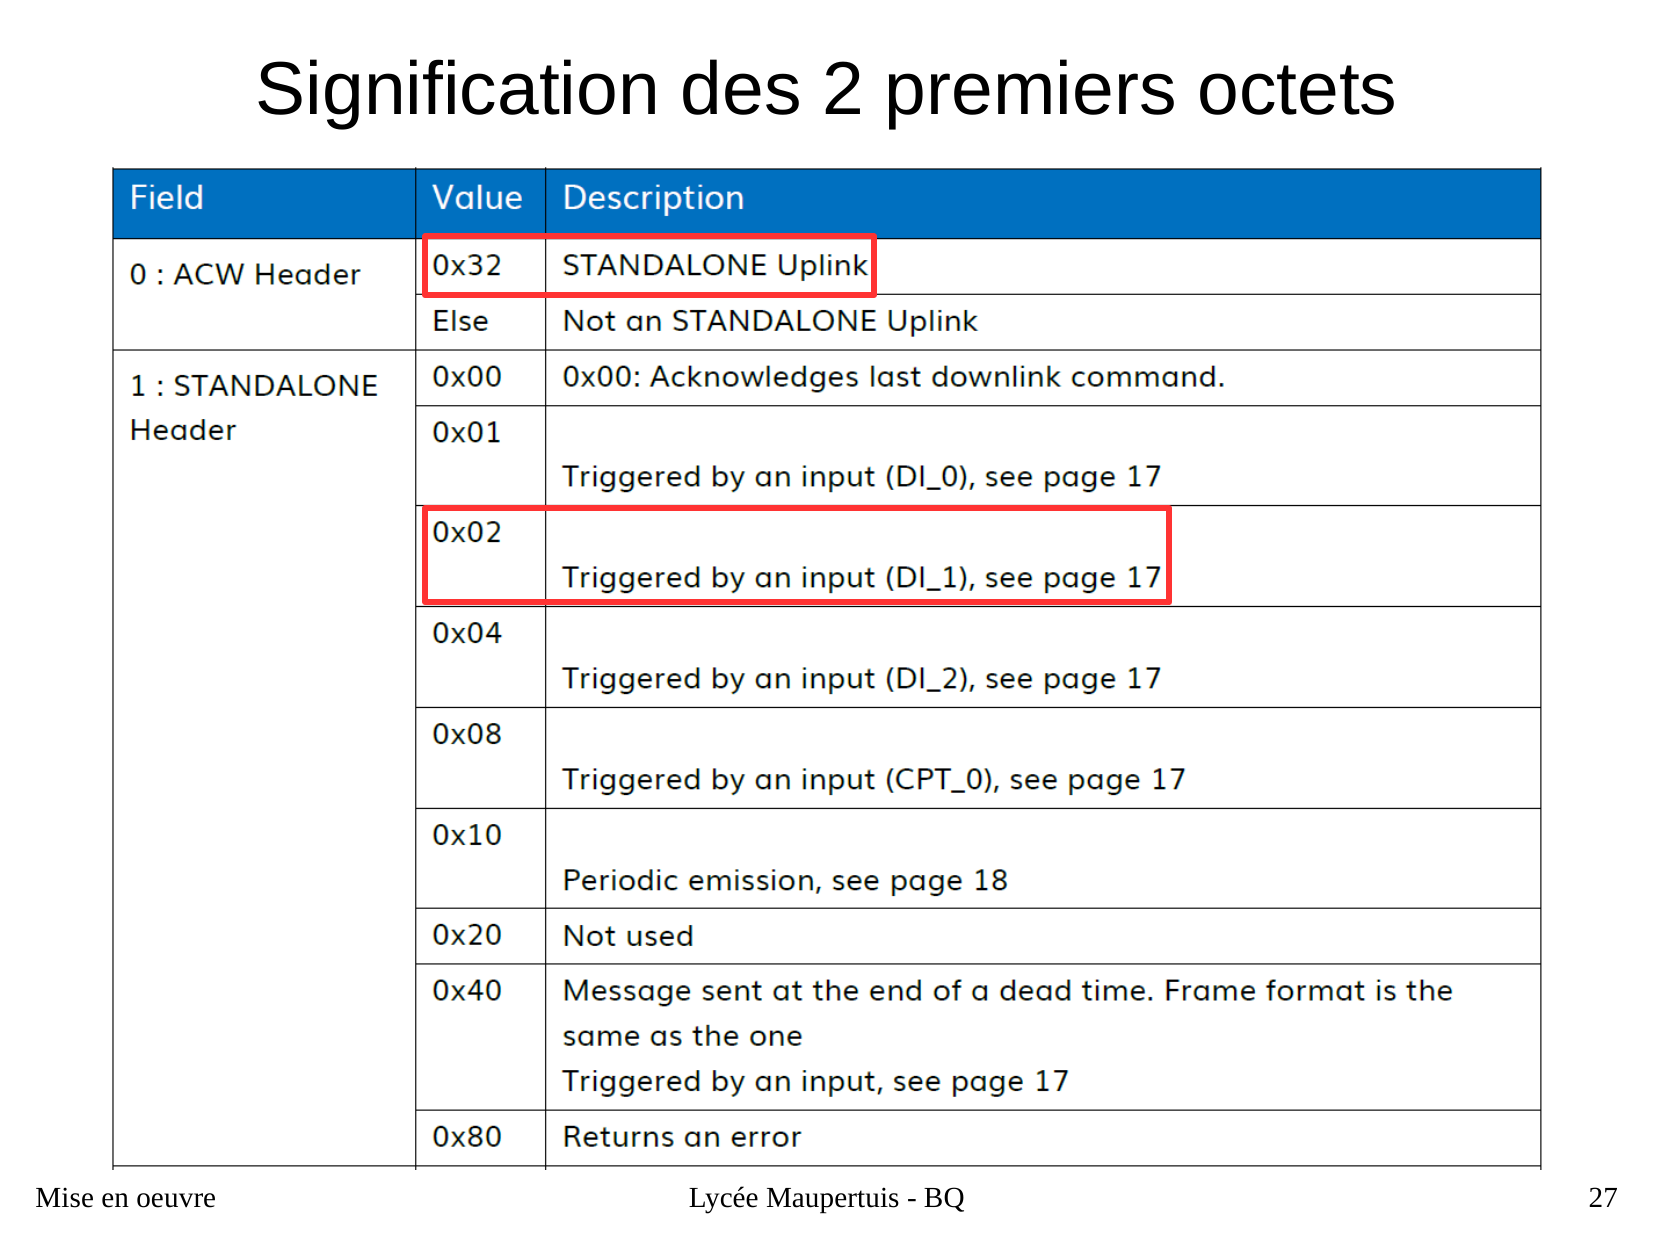

# Signification des 2 premiers octets
Mise en oeuvre
Lycée Maupertuis - BQ
27